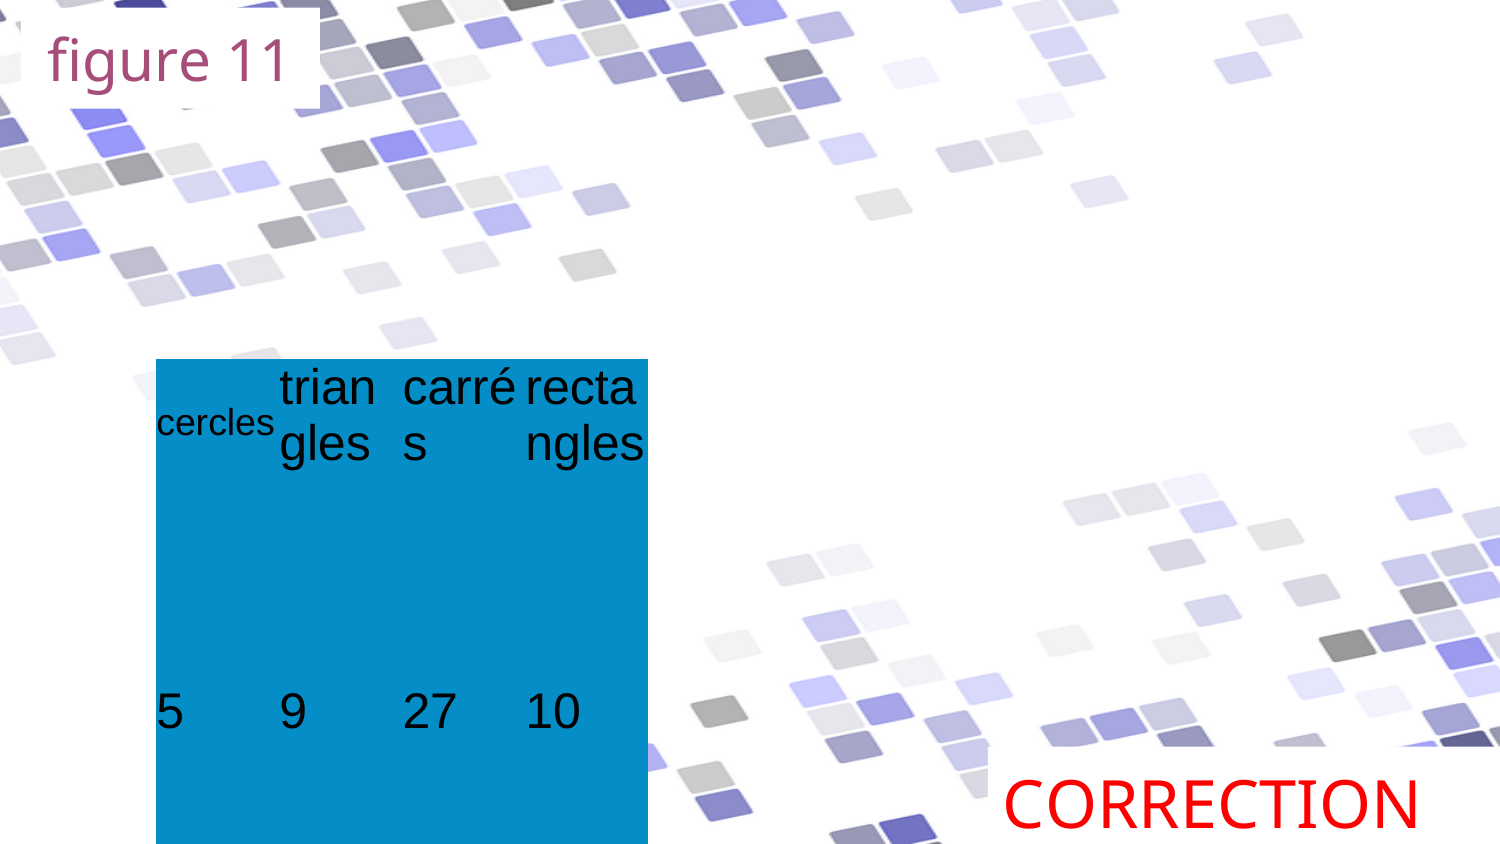

figure 11
| cercles | triangles | carrés | rectangles |
| --- | --- | --- | --- |
| 5 | 9 | 27 | 10 |
CORRECTION